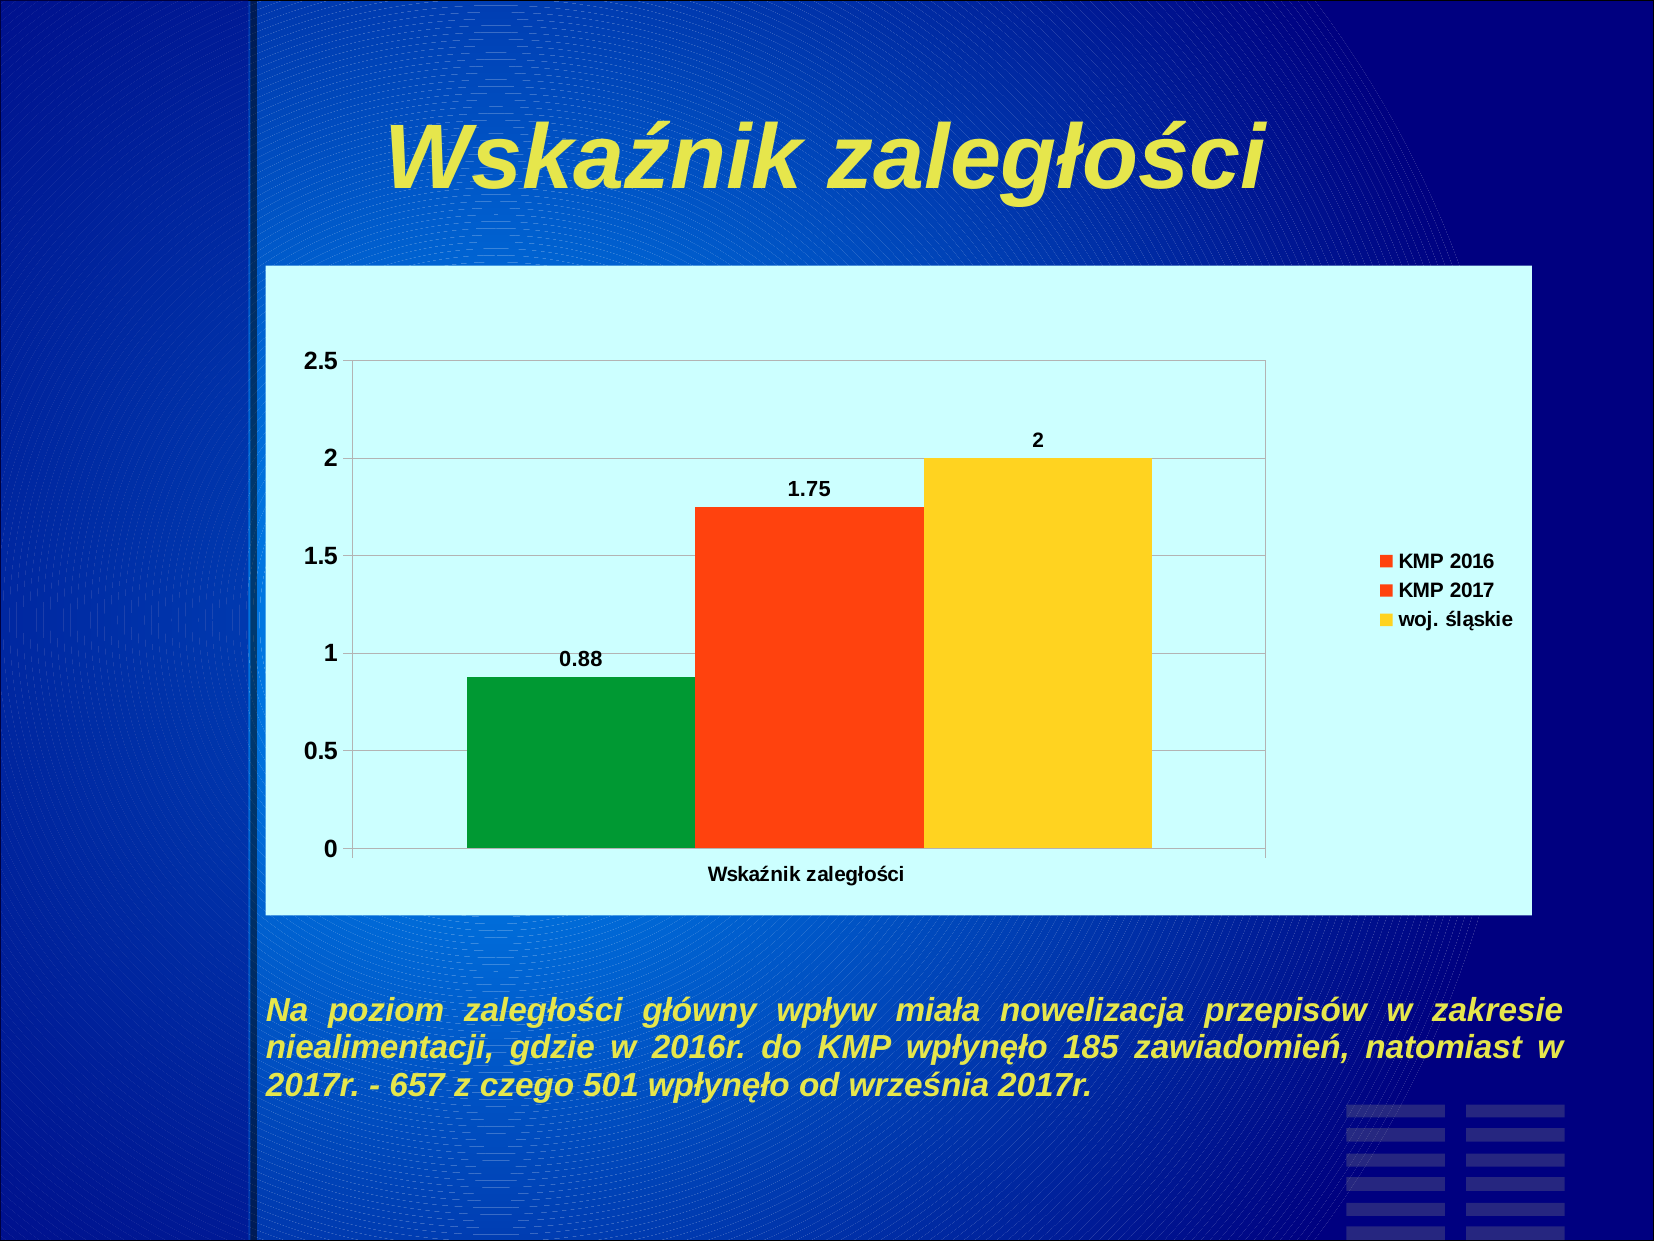

# Wskaźnik zaległości
### Chart
| Category | KMP 2016 | KMP 2017 | woj. śląskie |
|---|---|---|---|
| Wskaźnik zaległości | 0.88 | 1.75 | 2.0 |Na poziom zaległości główny wpływ miała nowelizacja przepisów w zakresie niealimentacji, gdzie w 2016r. do KMP wpłynęło 185 zawiadomień, natomiast w 2017r. - 657 z czego 501 wpłynęło od września 2017r.